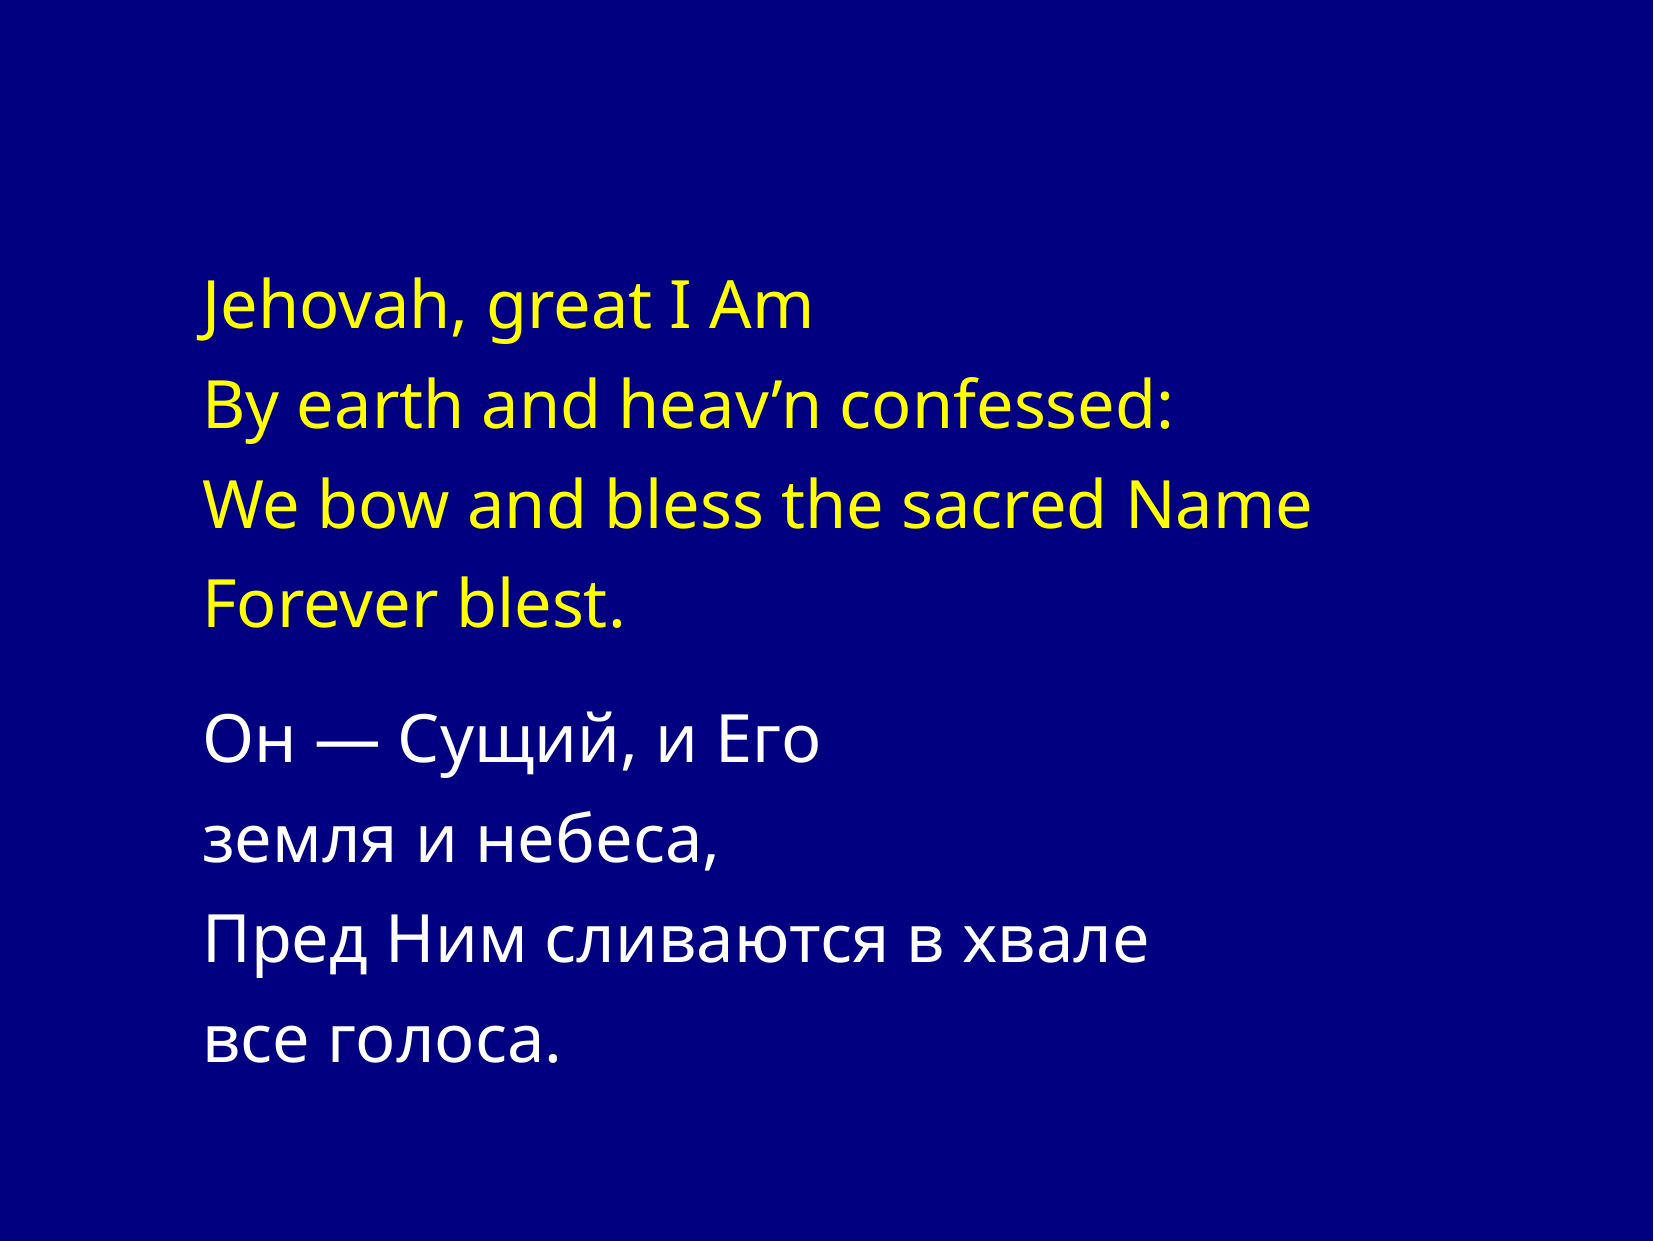

Jehovah, great I Am
	By earth and heav’n confessed:
	We bow and bless the sacred Name
	Forever blest.
	Он — Сущий, и Его
	земля и небеса,
	Пред Ним сливаются в хвале
	все голоса.